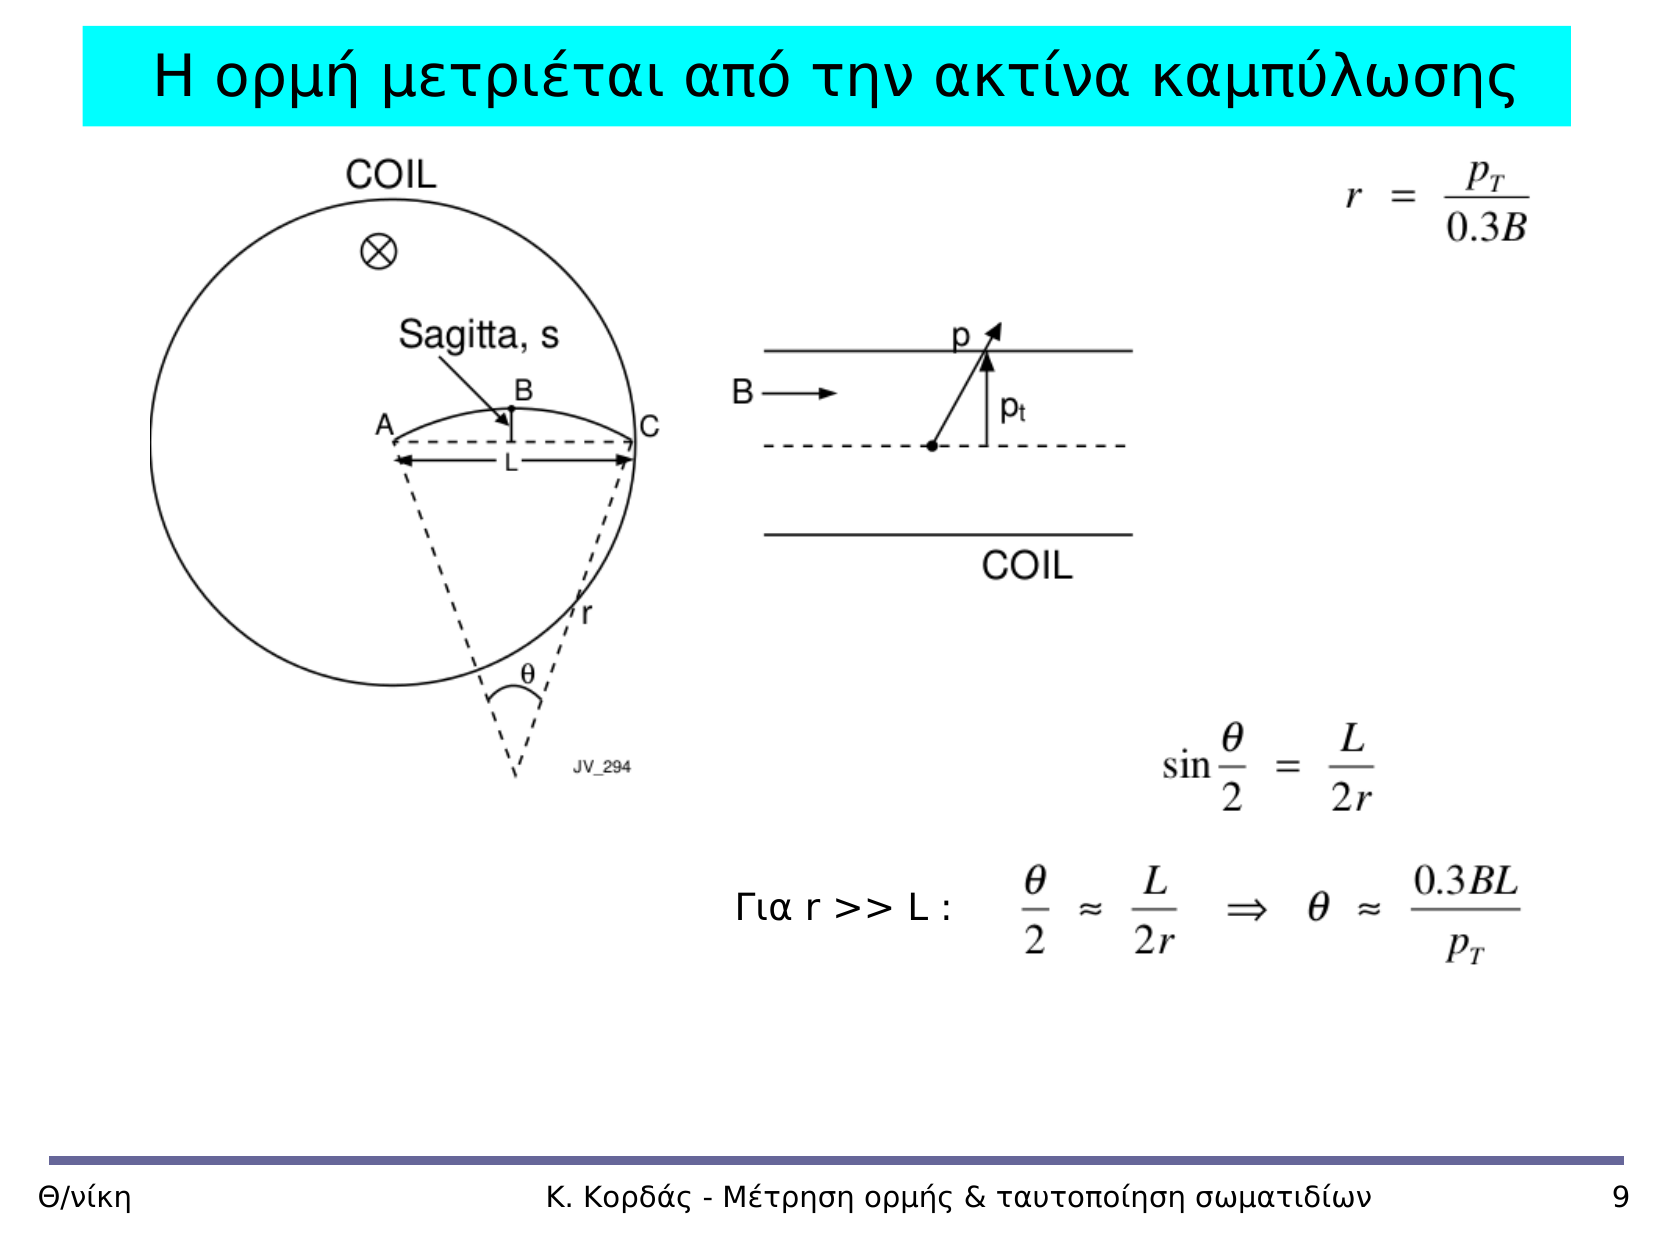

# H ορμή μετριέται από την ακτίνα καμπύλωσης
Για r >> L :
Θ/νίκη
Κ. Κορδάς - Μέτρηση ορμής & ταυτοποίηση σωματιδίων
9